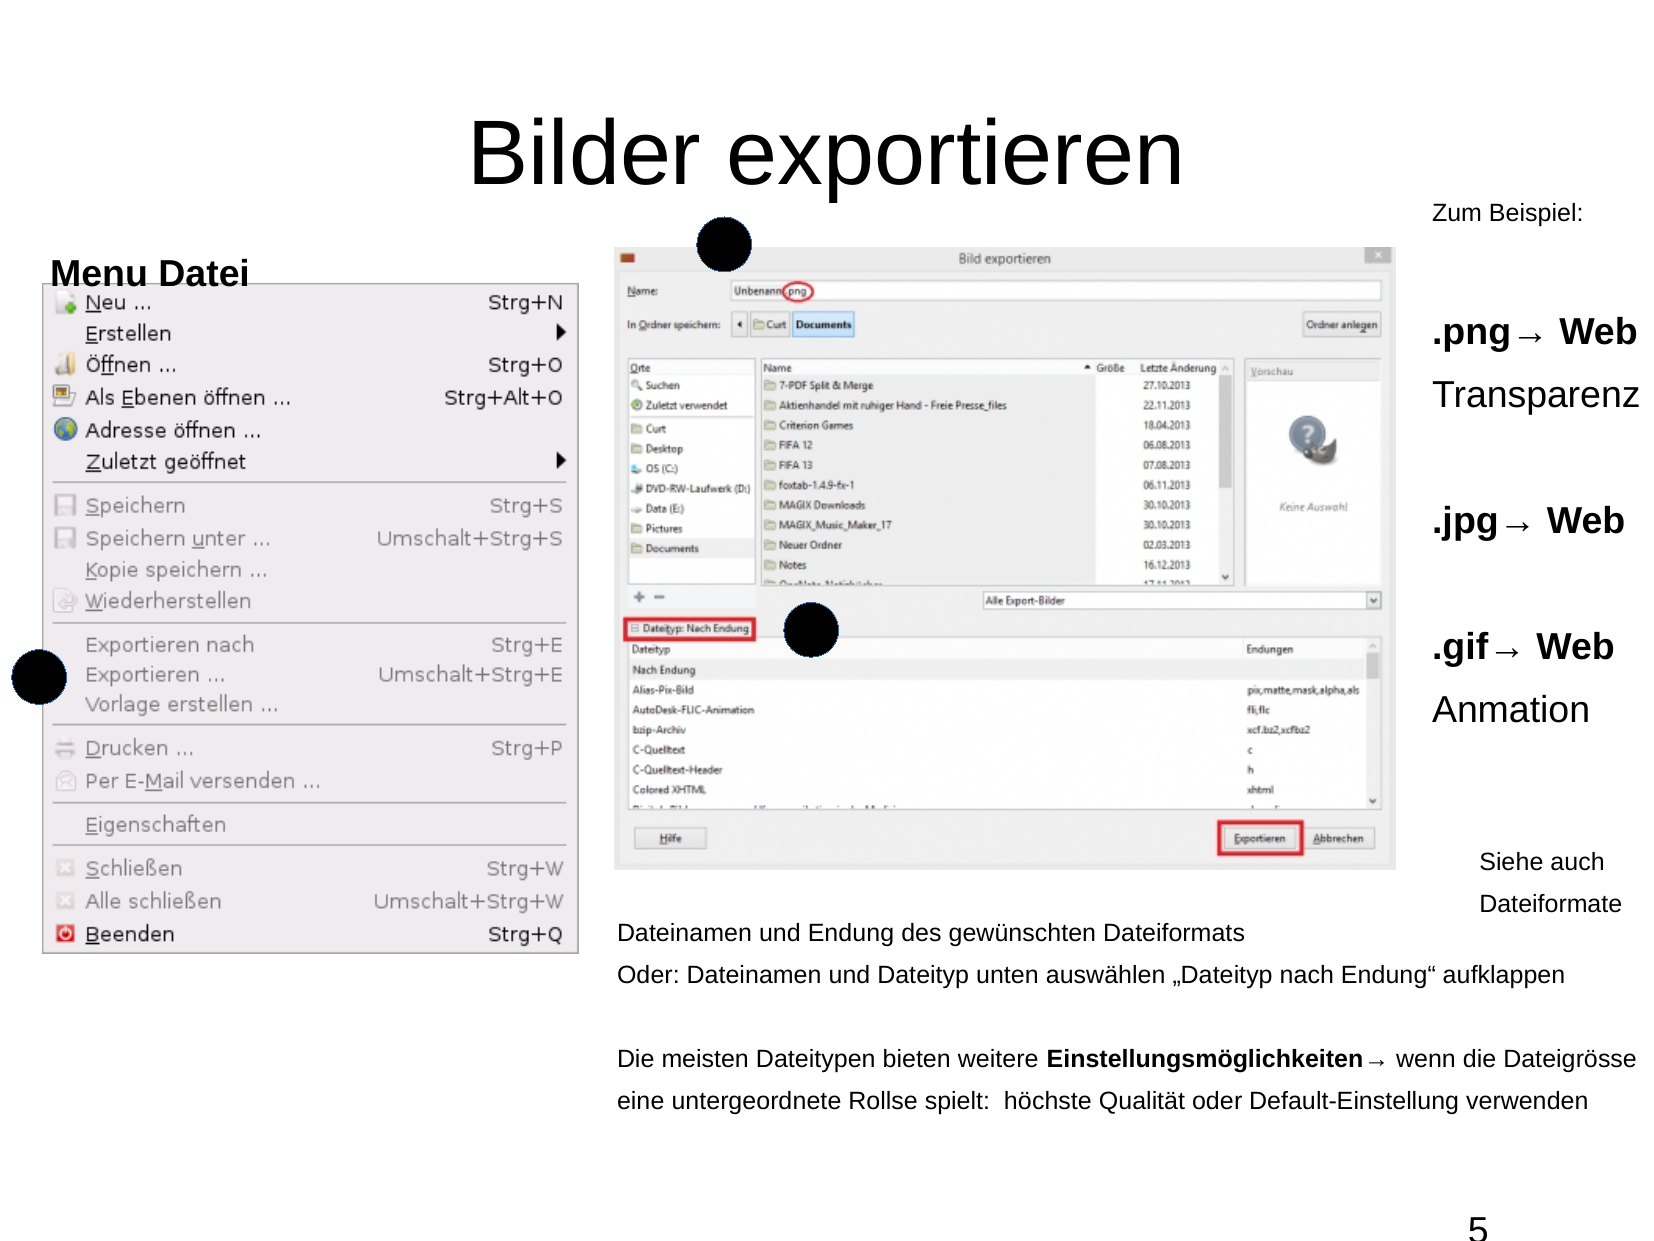

# Bilder exportieren
Zum Beispiel:
.png→ Web
Transparenz
.jpg→ Web
.gif→ Web
Anmation
Menu Datei
Siehe auch Dateiformate
Dateinamen und Endung des gewünschten Dateiformats
Oder: Dateinamen und Dateityp unten auswählen „Dateityp nach Endung“ aufklappen
Die meisten Dateitypen bieten weitere Einstellungsmöglichkeiten→ wenn die Dateigrösse eine untergeordnete Rollse spielt: höchste Qualität oder Default-Einstellung verwenden